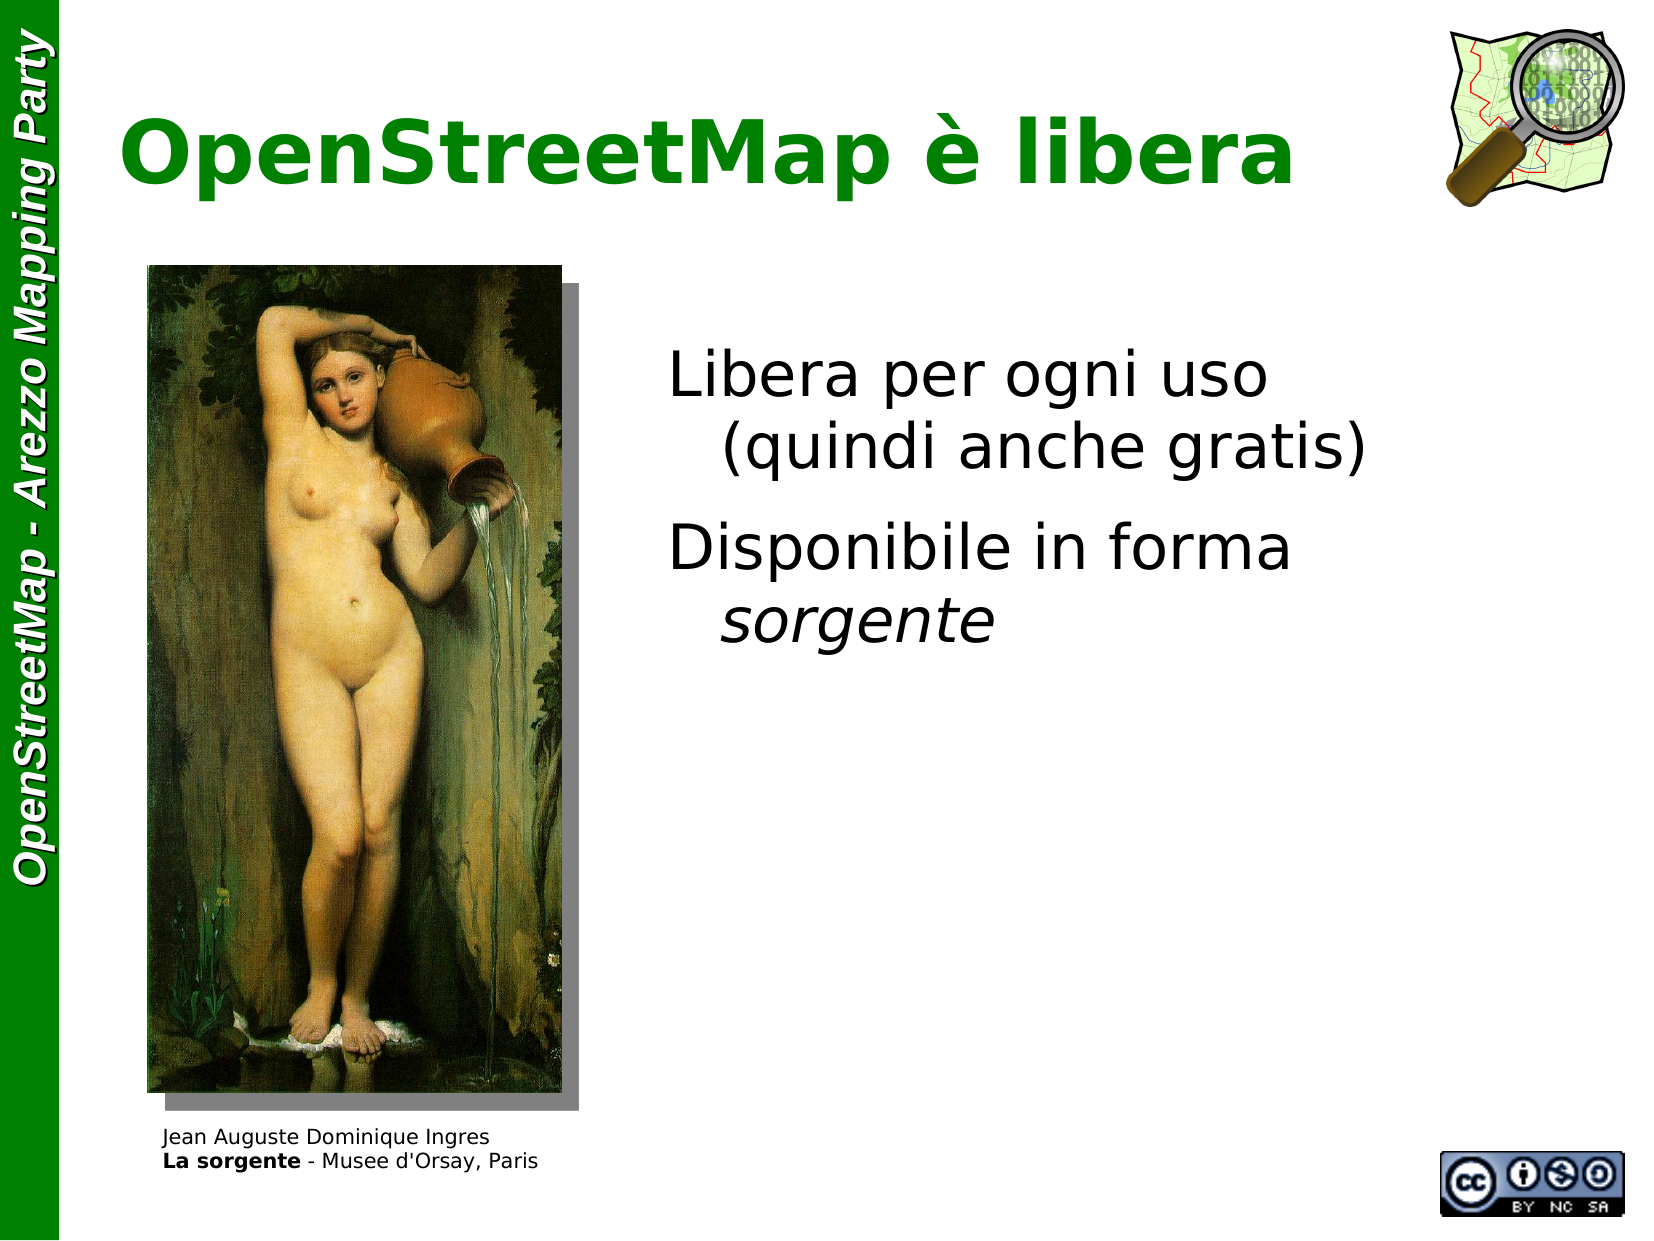

# OpenStreetMap è libera
Libera per ogni uso
(quindi anche gratis)
Disponibile in forma
sorgente
Jean Auguste Dominique Ingres
La sorgente - Musee d'Orsay, Paris